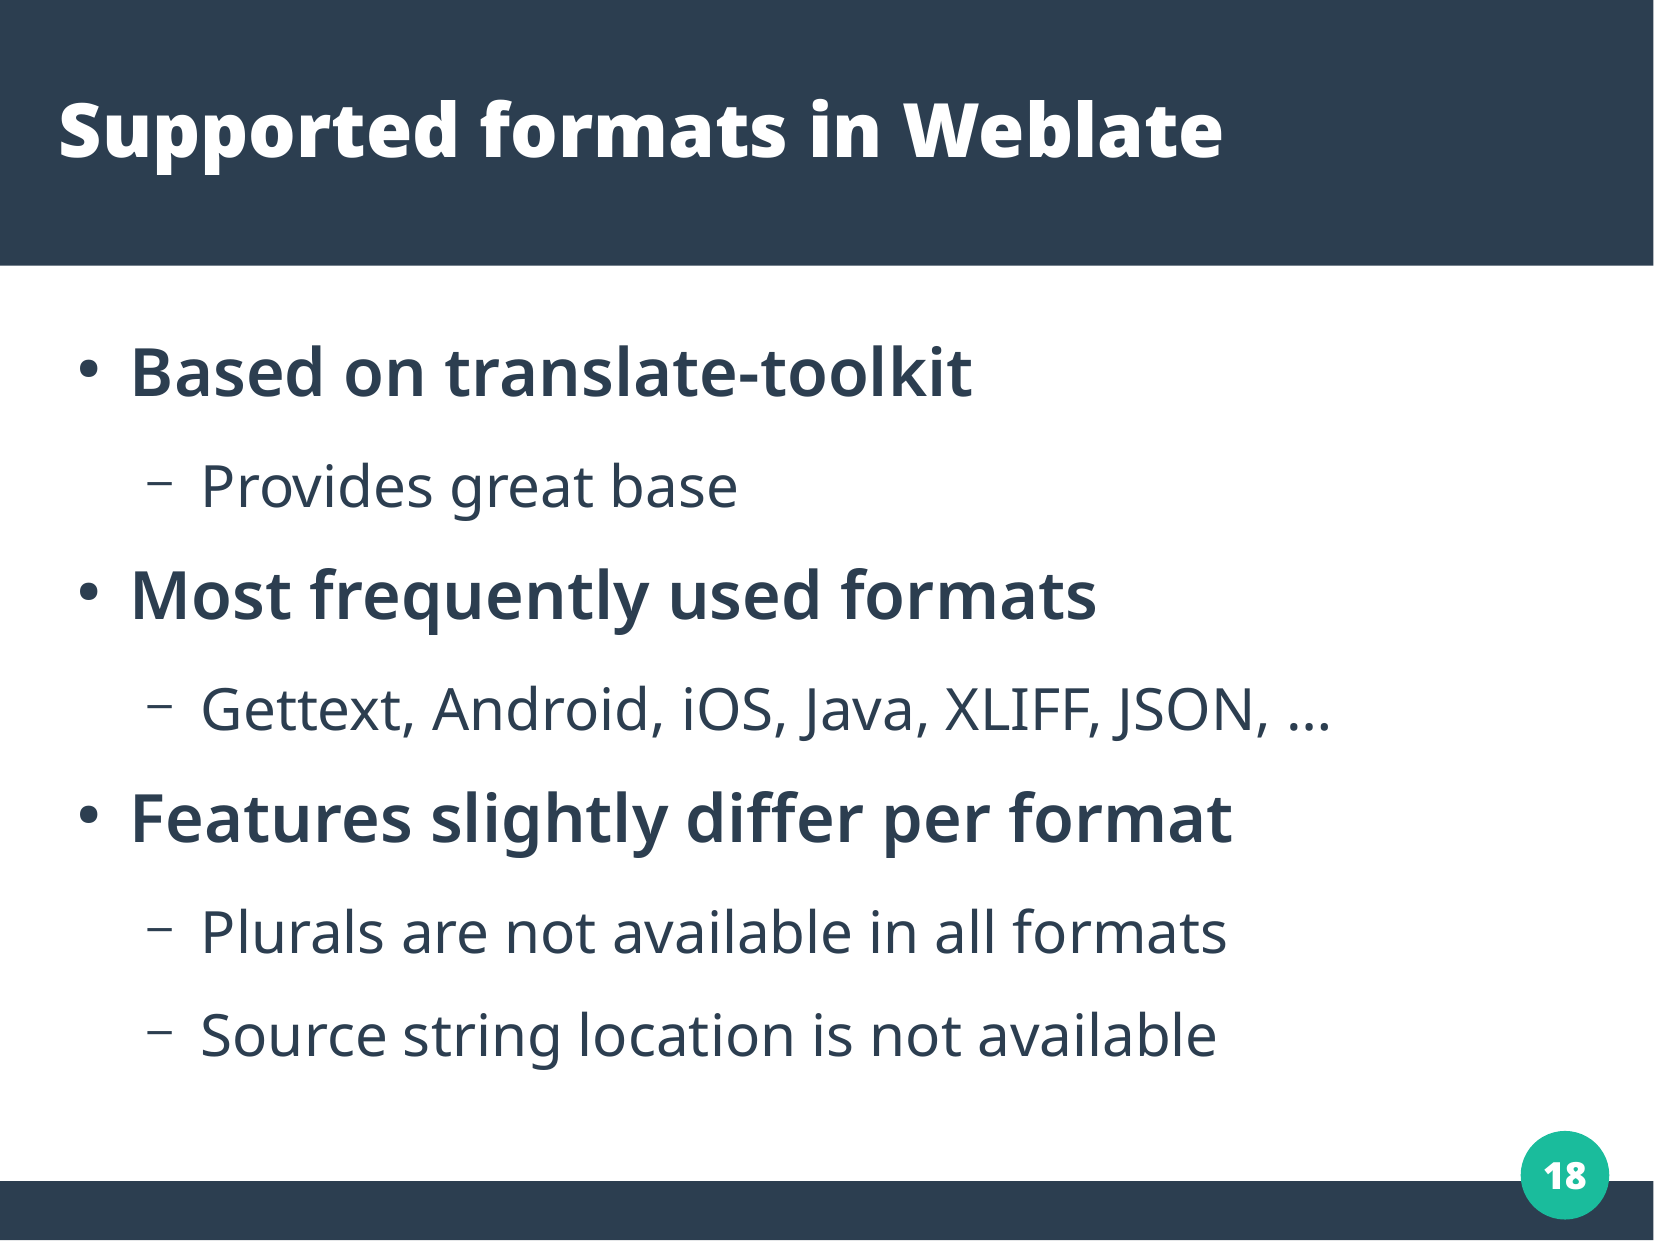

# Supported formats in Weblate
Based on translate-toolkit
Provides great base
Most frequently used formats
Gettext, Android, iOS, Java, XLIFF, JSON, …
Features slightly differ per format
Plurals are not available in all formats
Source string location is not available
18